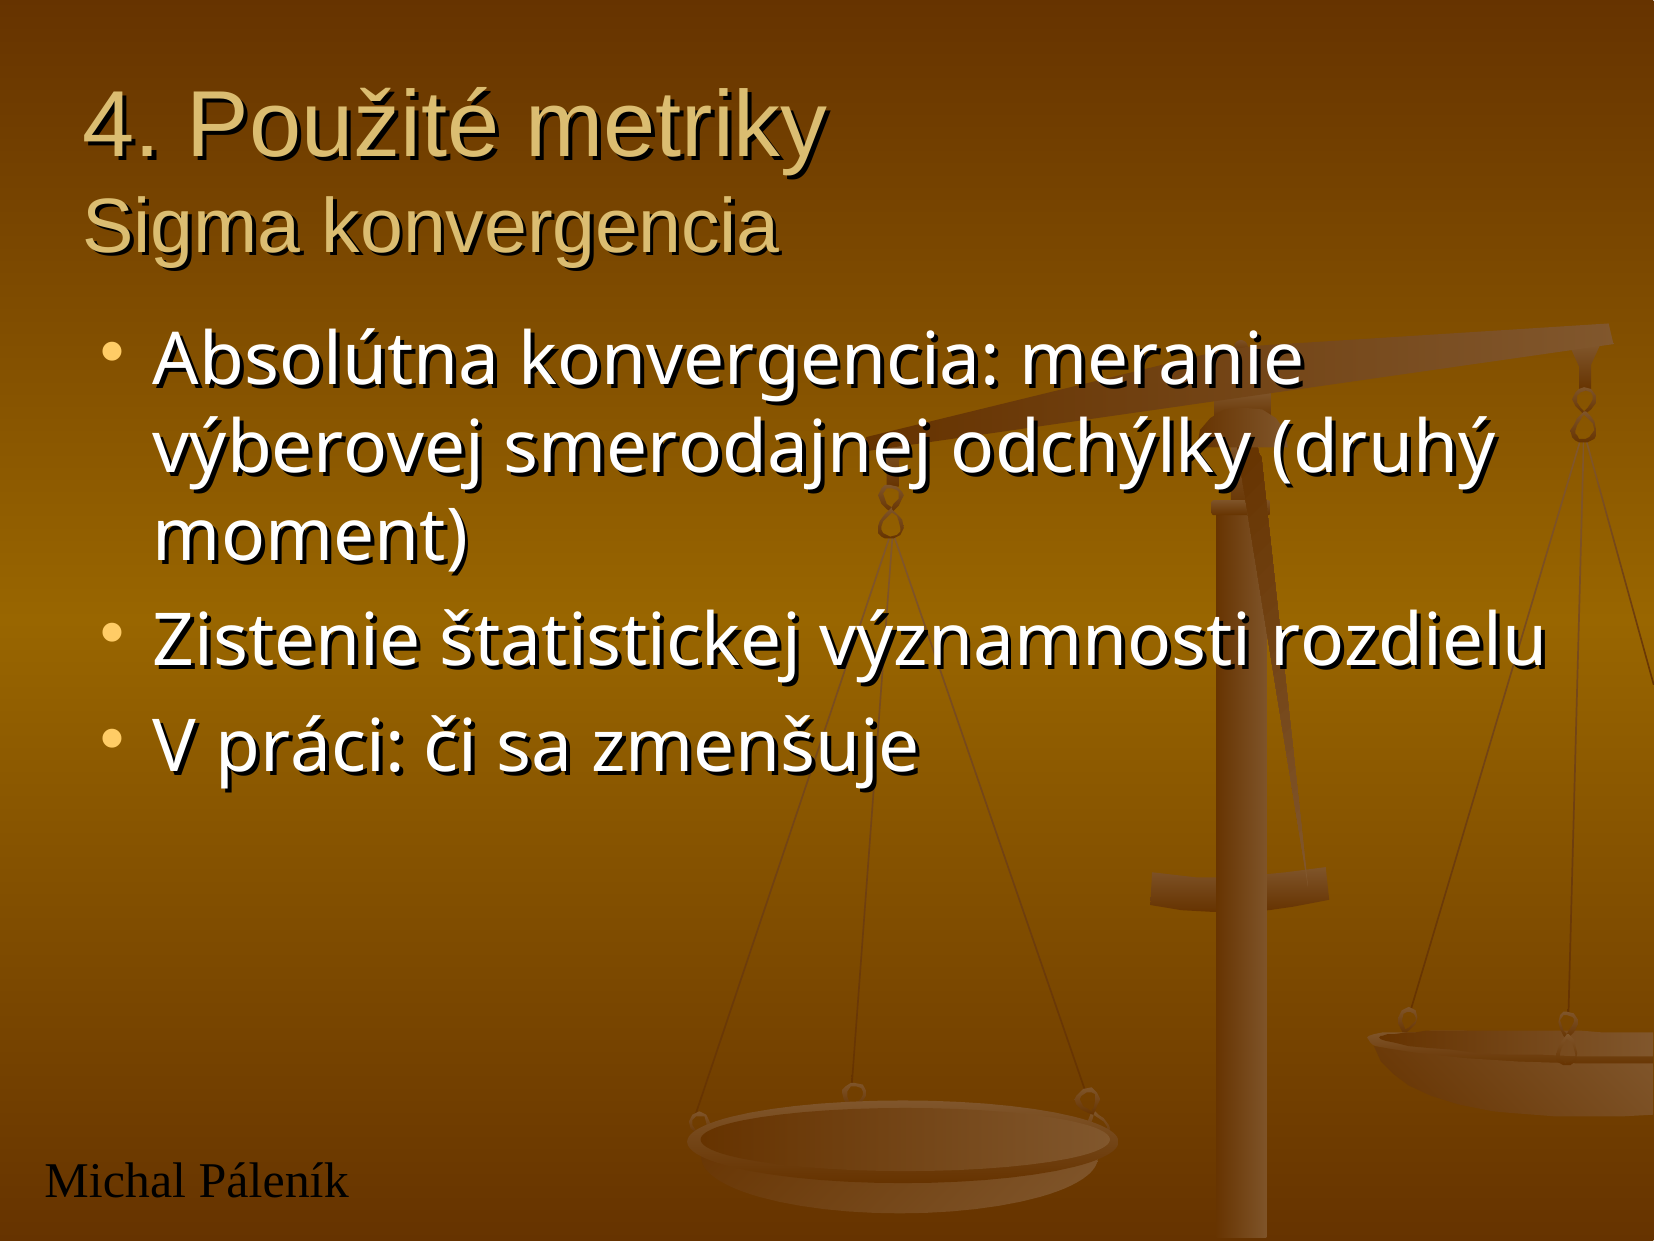

# 4. Použité metriky Sigma konvergencia
Absolútna konvergencia: meranie výberovej smerodajnej odchýlky (druhý moment)
Zistenie štatistickej významnosti rozdielu
V práci: či sa zmenšuje